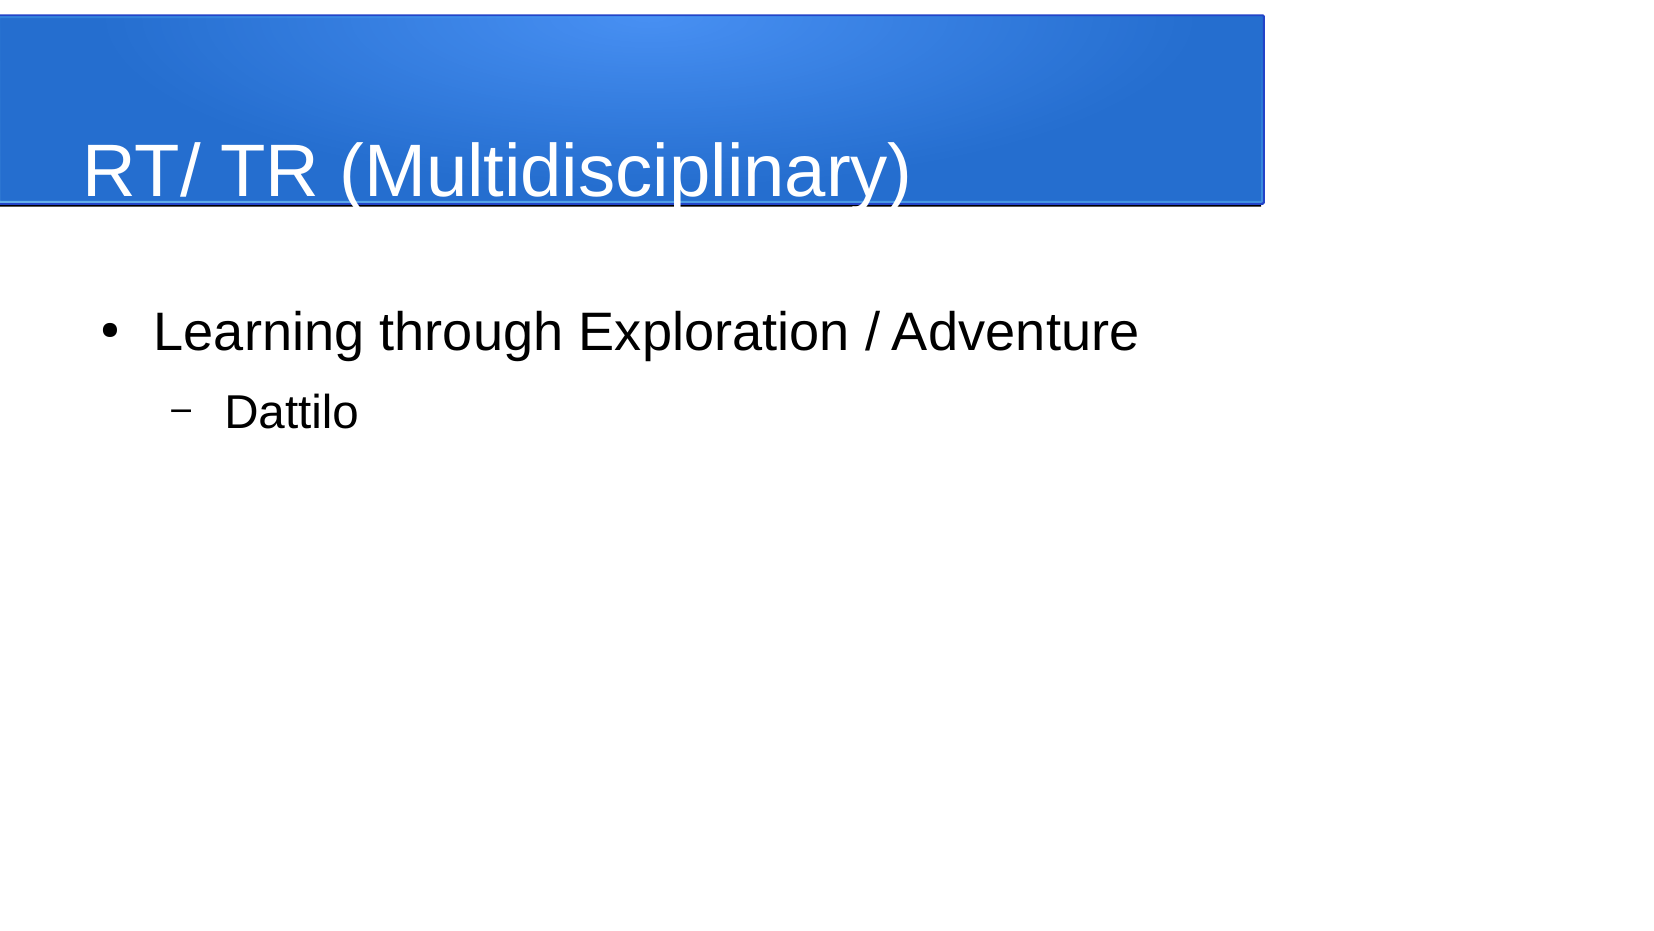

# RT/ TR (Multidisciplinary)
Learning through Exploration / Adventure
Dattilo